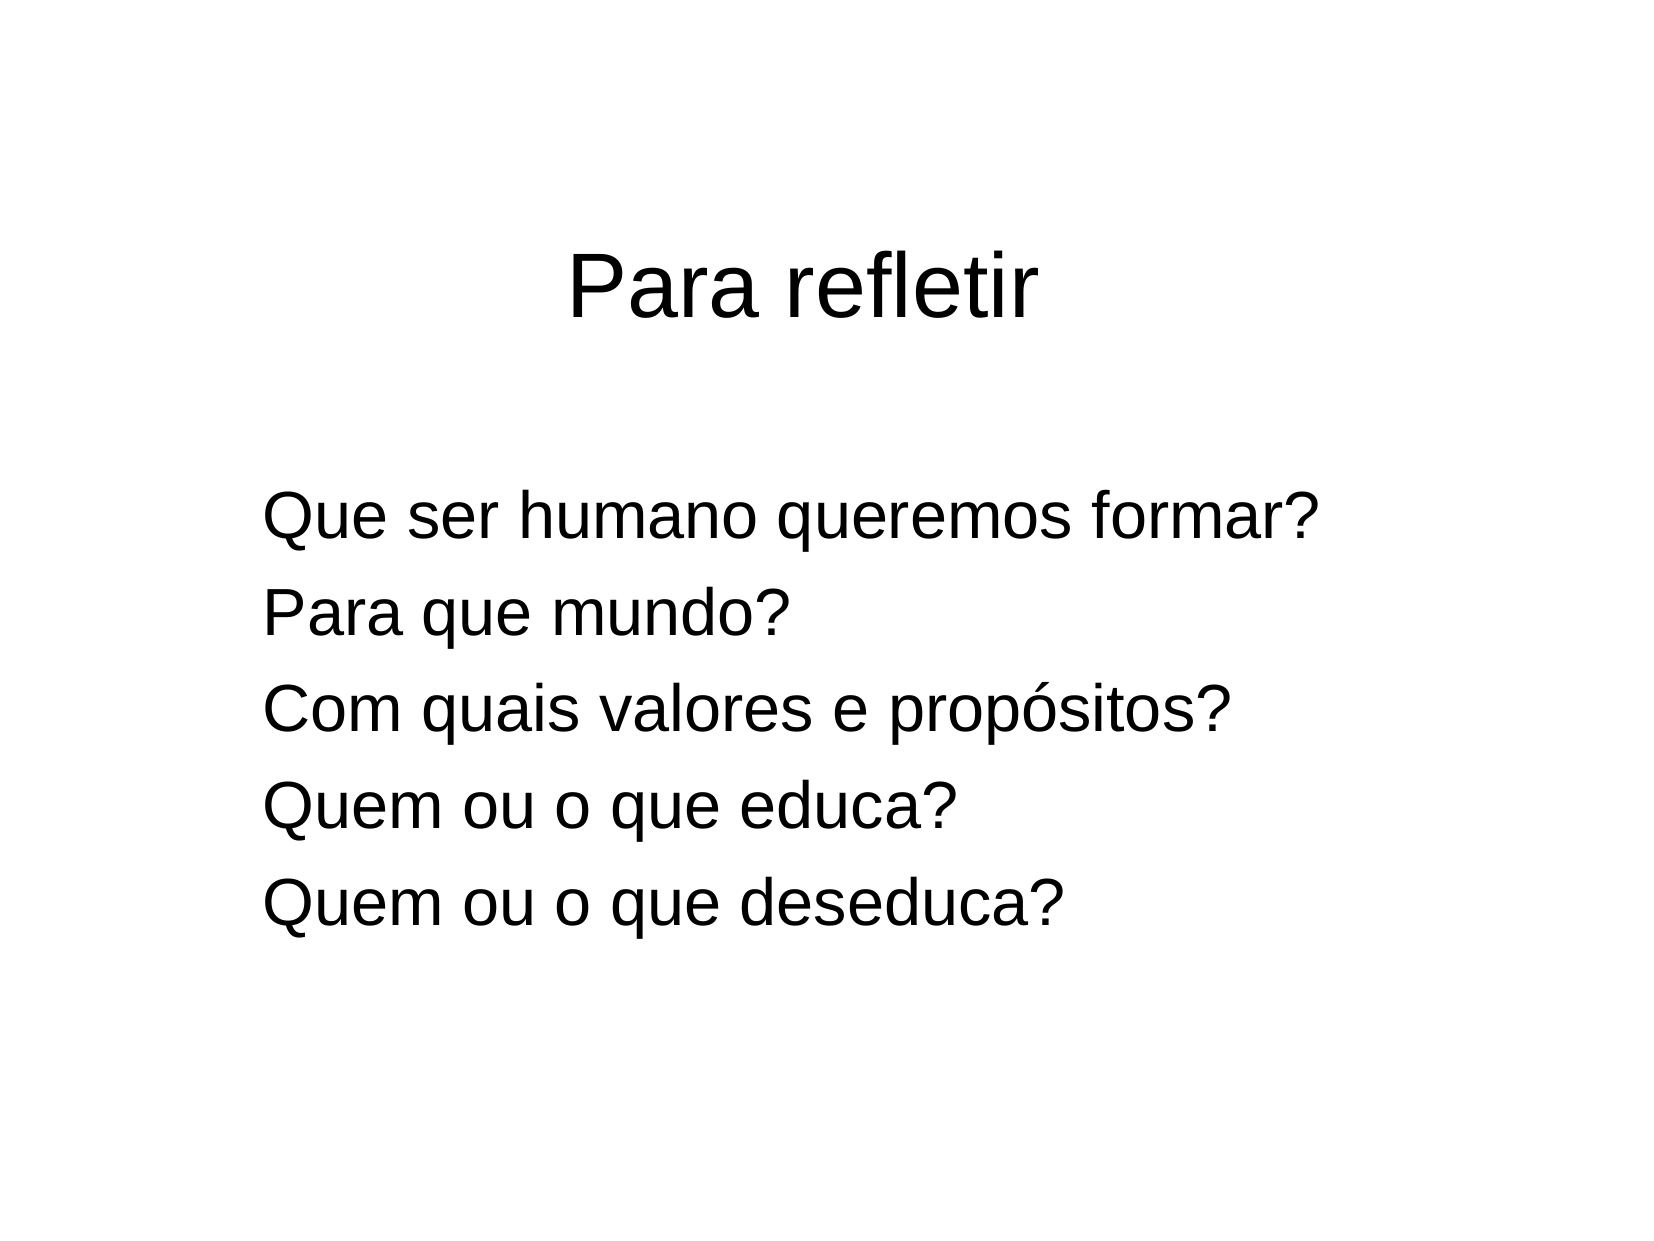

# Para refletir
Que ser humano queremos formar?
Para que mundo?
Com quais valores e propósitos?
Quem ou o que educa?
Quem ou o que deseduca?